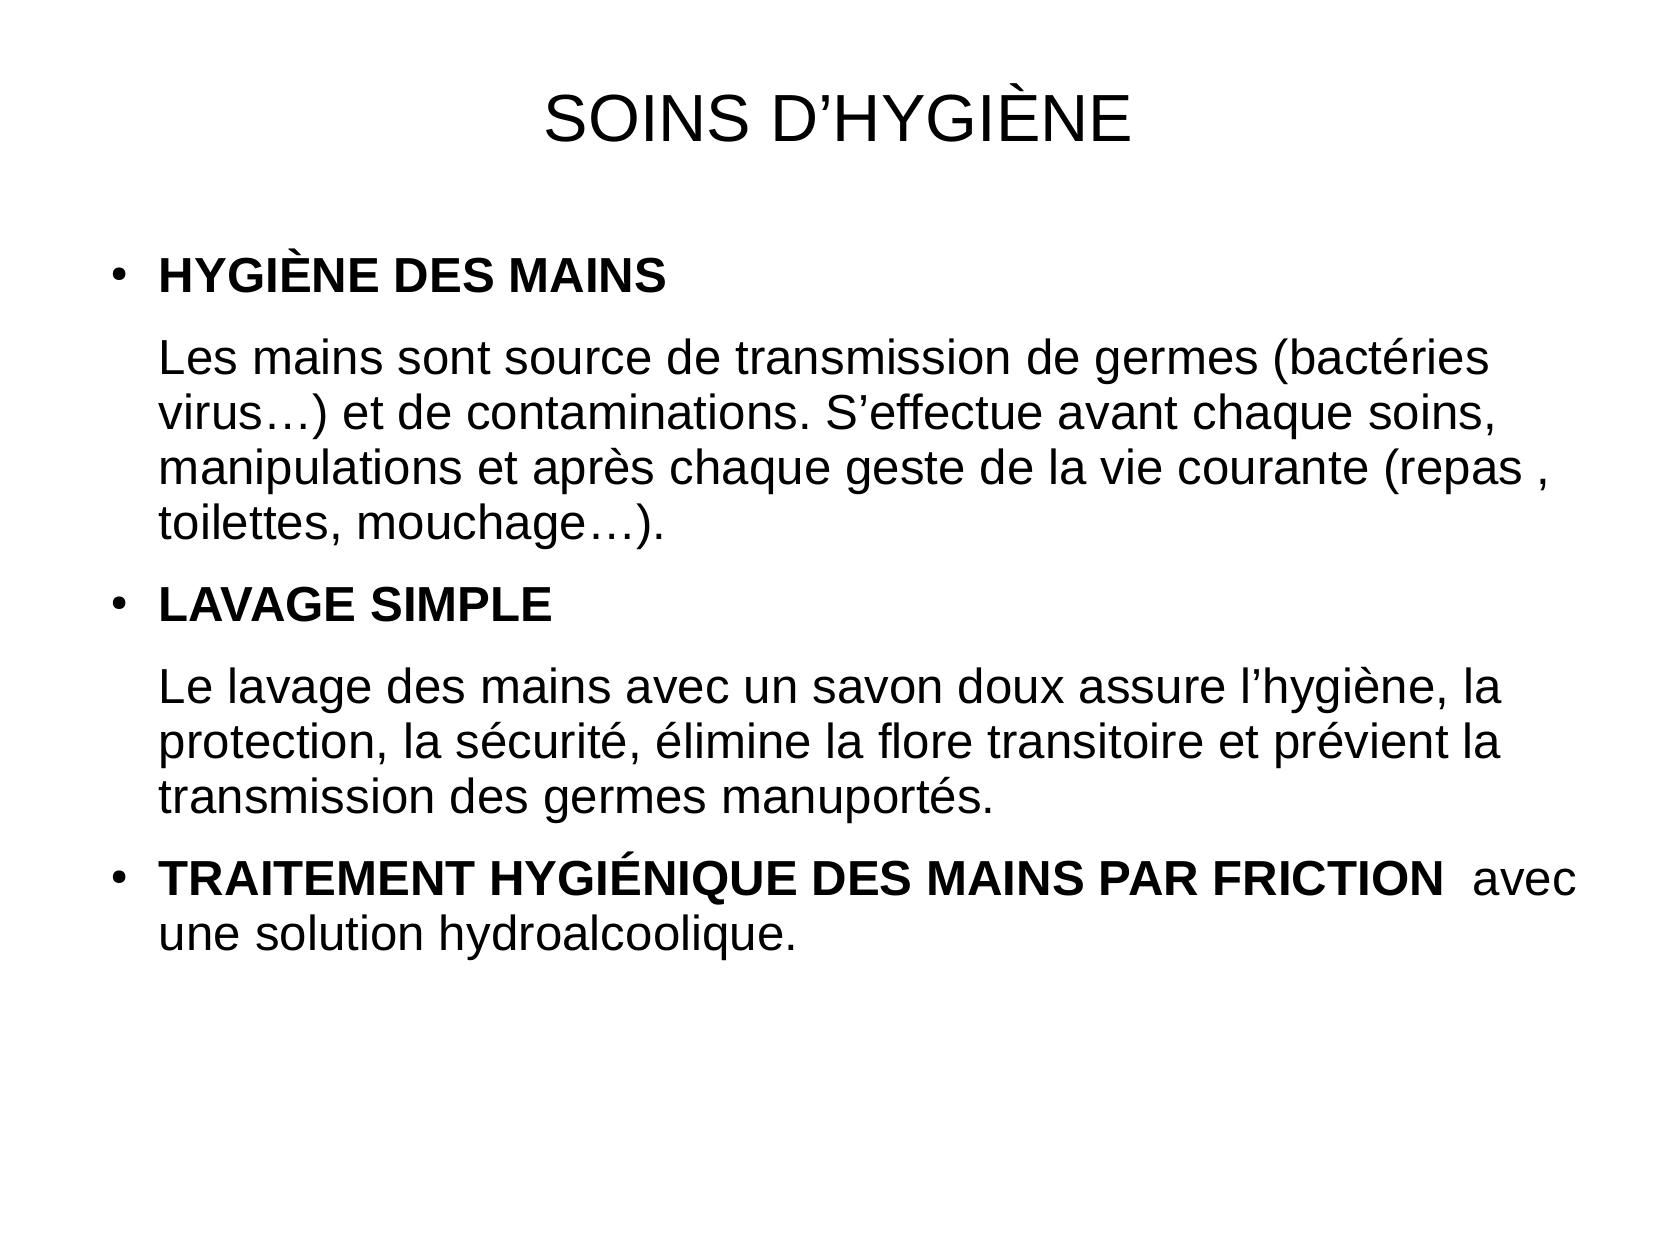

# SOINS D’HYGIÈNE
HYGIÈNE DES MAINS
Les mains sont source de transmission de germes (bactéries virus…) et de contaminations. S’effectue avant chaque soins, manipulations et après chaque geste de la vie courante (repas , toilettes, mouchage…).
LAVAGE SIMPLE
Le lavage des mains avec un savon doux assure l’hygiène, la protection, la sécurité, élimine la flore transitoire et prévient la transmission des germes manuportés.
TRAITEMENT HYGIÉNIQUE DES MAINS PAR FRICTION avec une solution hydroalcoolique.